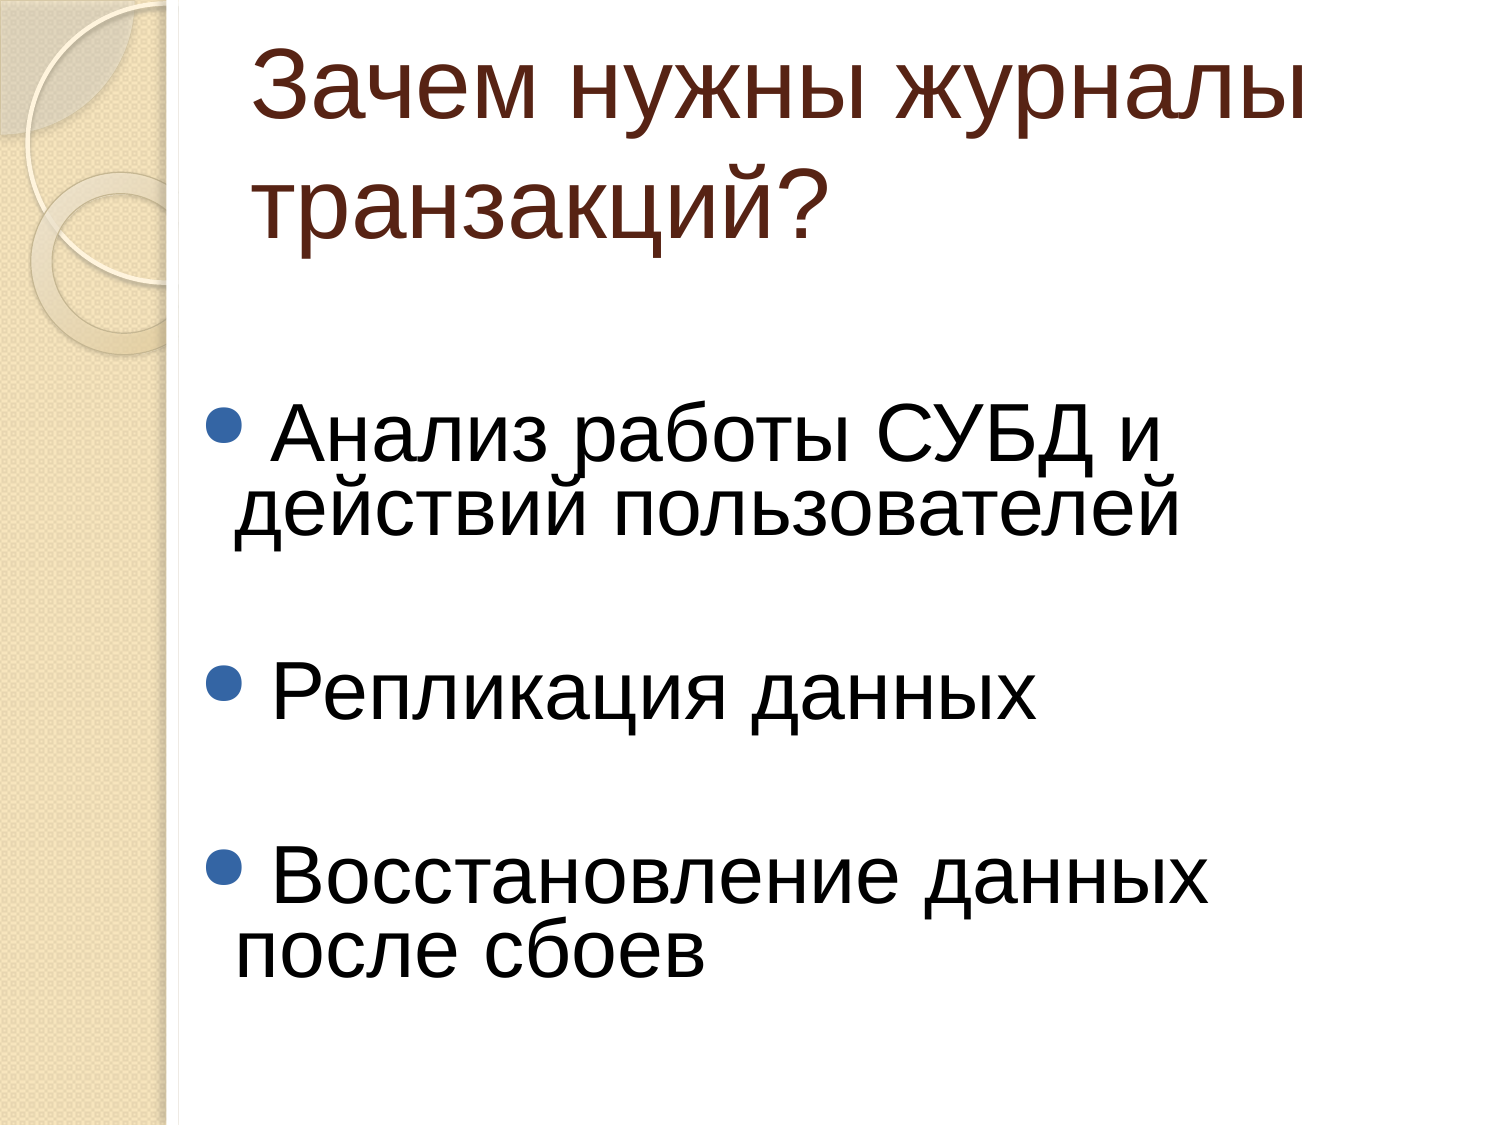

# Зачем нужны журналы транзакций?
 Анализ работы СУБД и действий пользователей
 Репликация данных
 Восстановление данных после сбоев